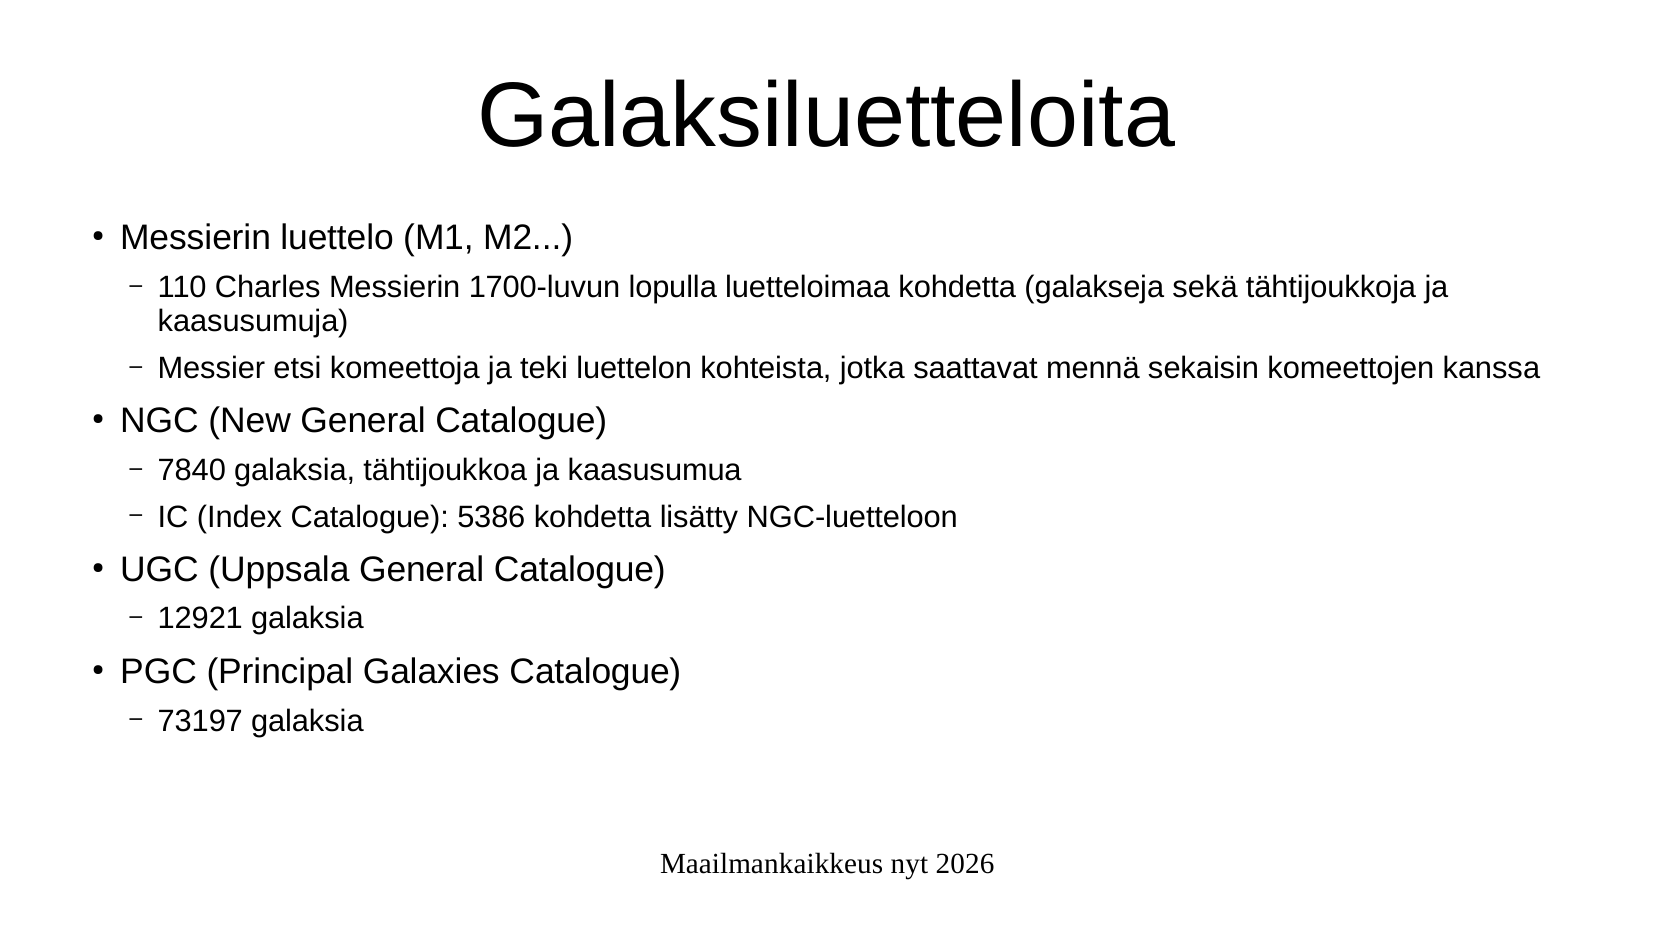

# Galaksiluetteloita
Messierin luettelo (M1, M2...)
110 Charles Messierin 1700-luvun lopulla luetteloimaa kohdetta (galakseja sekä tähtijoukkoja ja kaasusumuja)
Messier etsi komeettoja ja teki luettelon kohteista, jotka saattavat mennä sekaisin komeettojen kanssa
NGC (New General Catalogue)
7840 galaksia, tähtijoukkoa ja kaasusumua
IC (Index Catalogue): 5386 kohdetta lisätty NGC-luetteloon
UGC (Uppsala General Catalogue)
12921 galaksia
PGC (Principal Galaxies Catalogue)
73197 galaksia